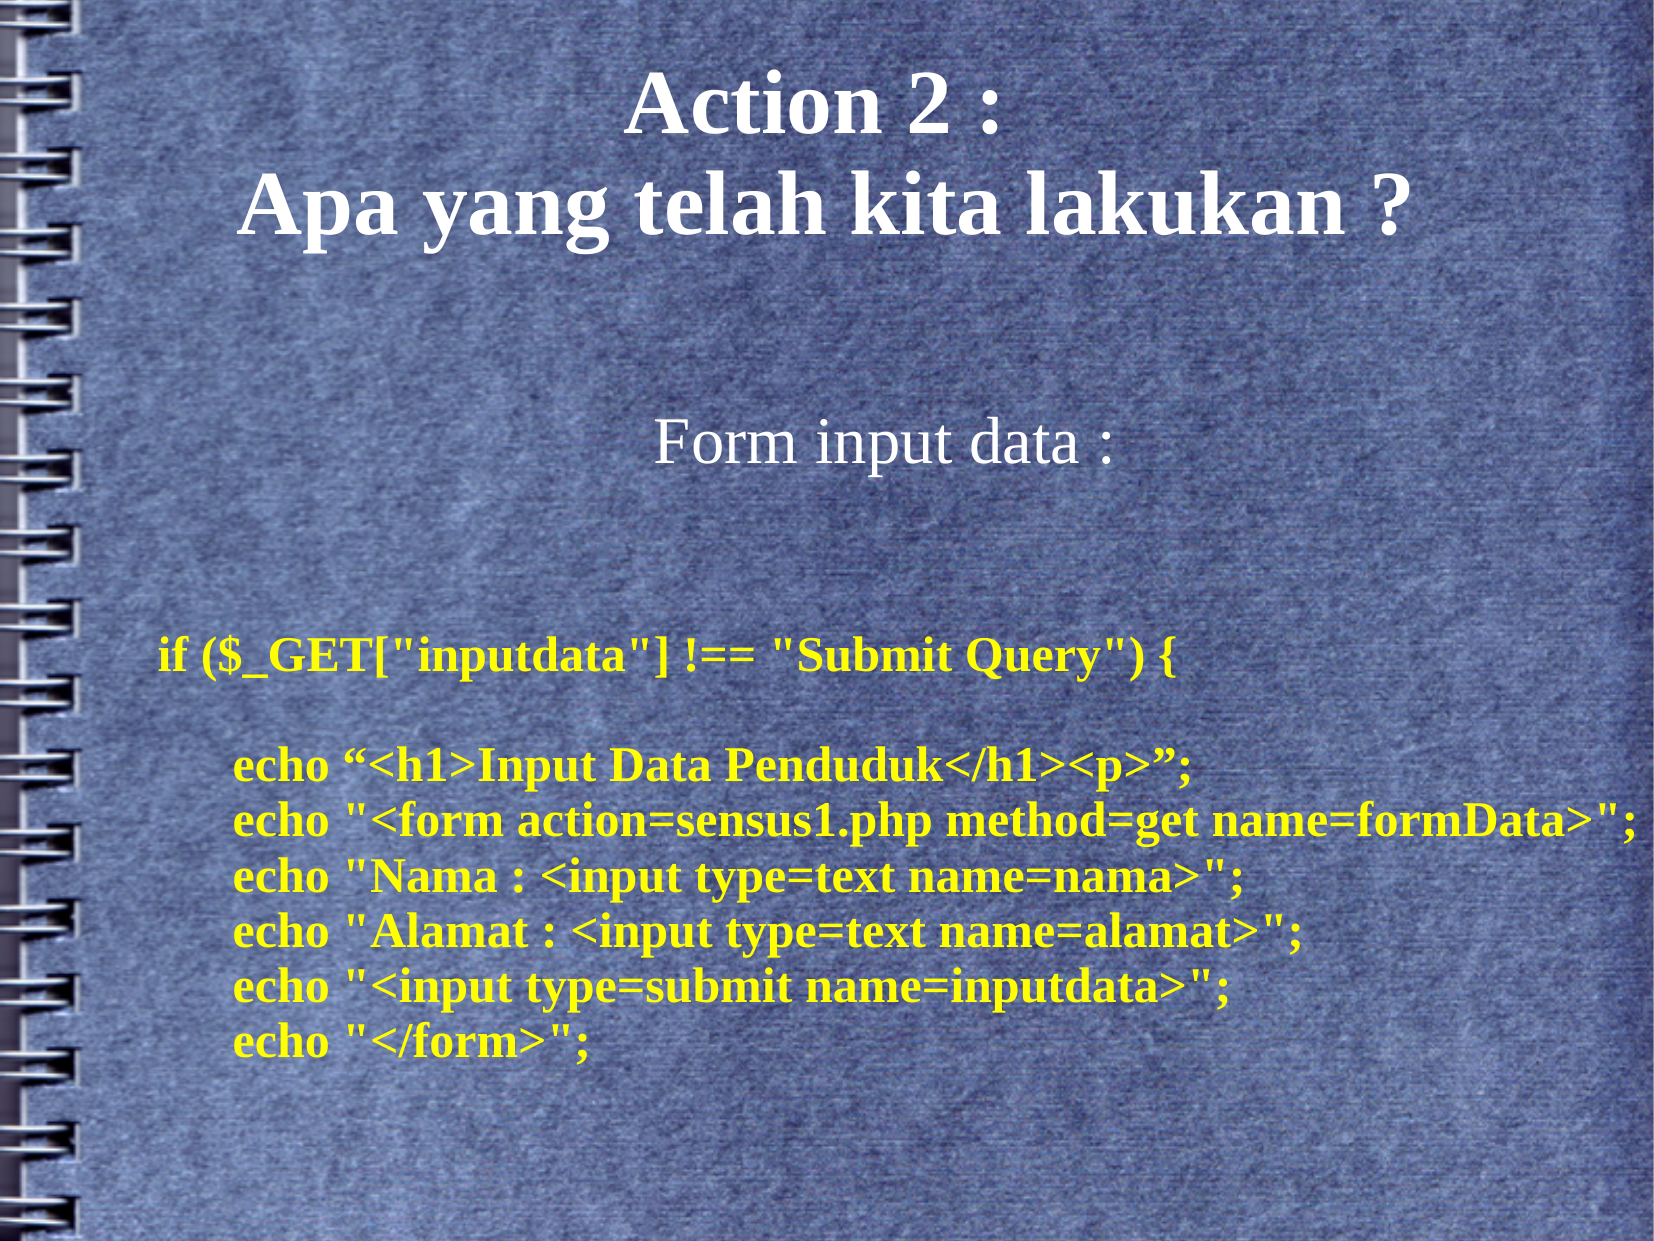

# Action 2 : Apa yang telah kita lakukan ?
Form input data :
	if ($_GET["inputdata"] !== "Submit Query") {
		echo “<h1>Input Data Penduduk</h1><p>”;
		echo "<form action=sensus1.php method=get name=formData>";
		echo "Nama : <input type=text name=nama>";
		echo "Alamat : <input type=text name=alamat>";
		echo "<input type=submit name=inputdata>";
		echo "</form>";